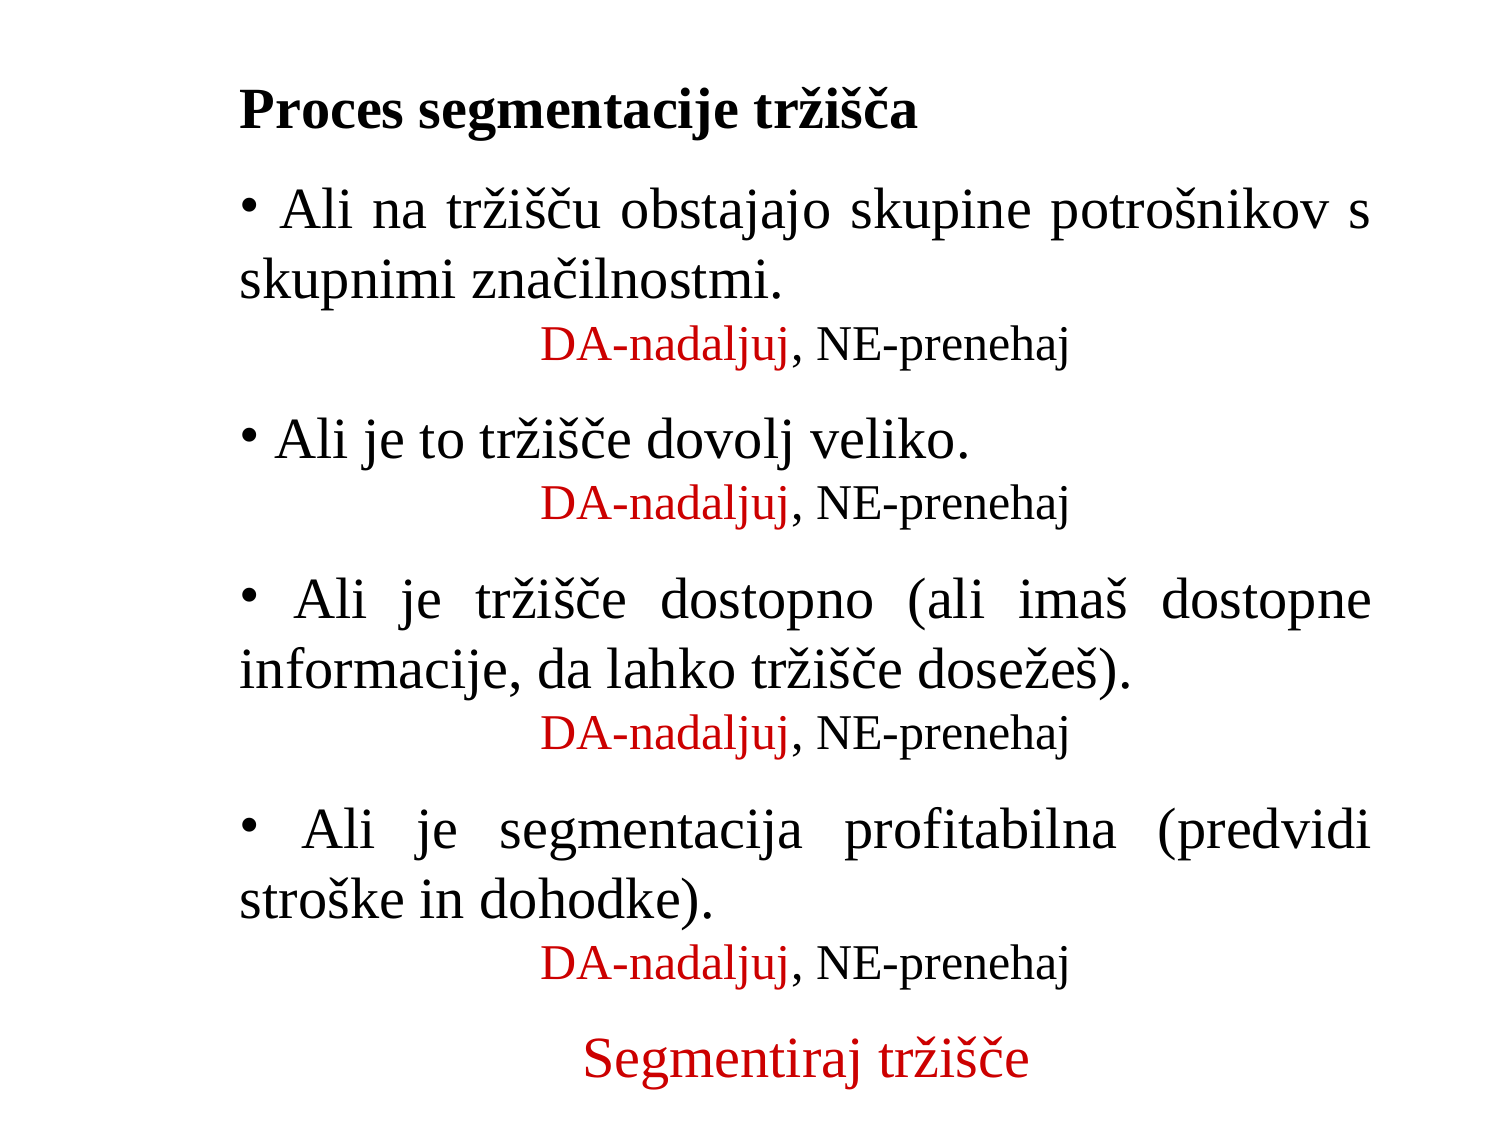

Proces segmentacije tržišča
 Ali na tržišču obstajajo skupine potrošnikov s skupnimi značilnostmi.
DA-nadaljuj, NE-prenehaj
 Ali je to tržišče dovolj veliko.
DA-nadaljuj, NE-prenehaj
 Ali je tržišče dostopno (ali imaš dostopne informacije, da lahko tržišče dosežeš).
DA-nadaljuj, NE-prenehaj
 Ali je segmentacija profitabilna (predvidi stroške in dohodke).
DA-nadaljuj, NE-prenehaj
Segmentiraj tržišče